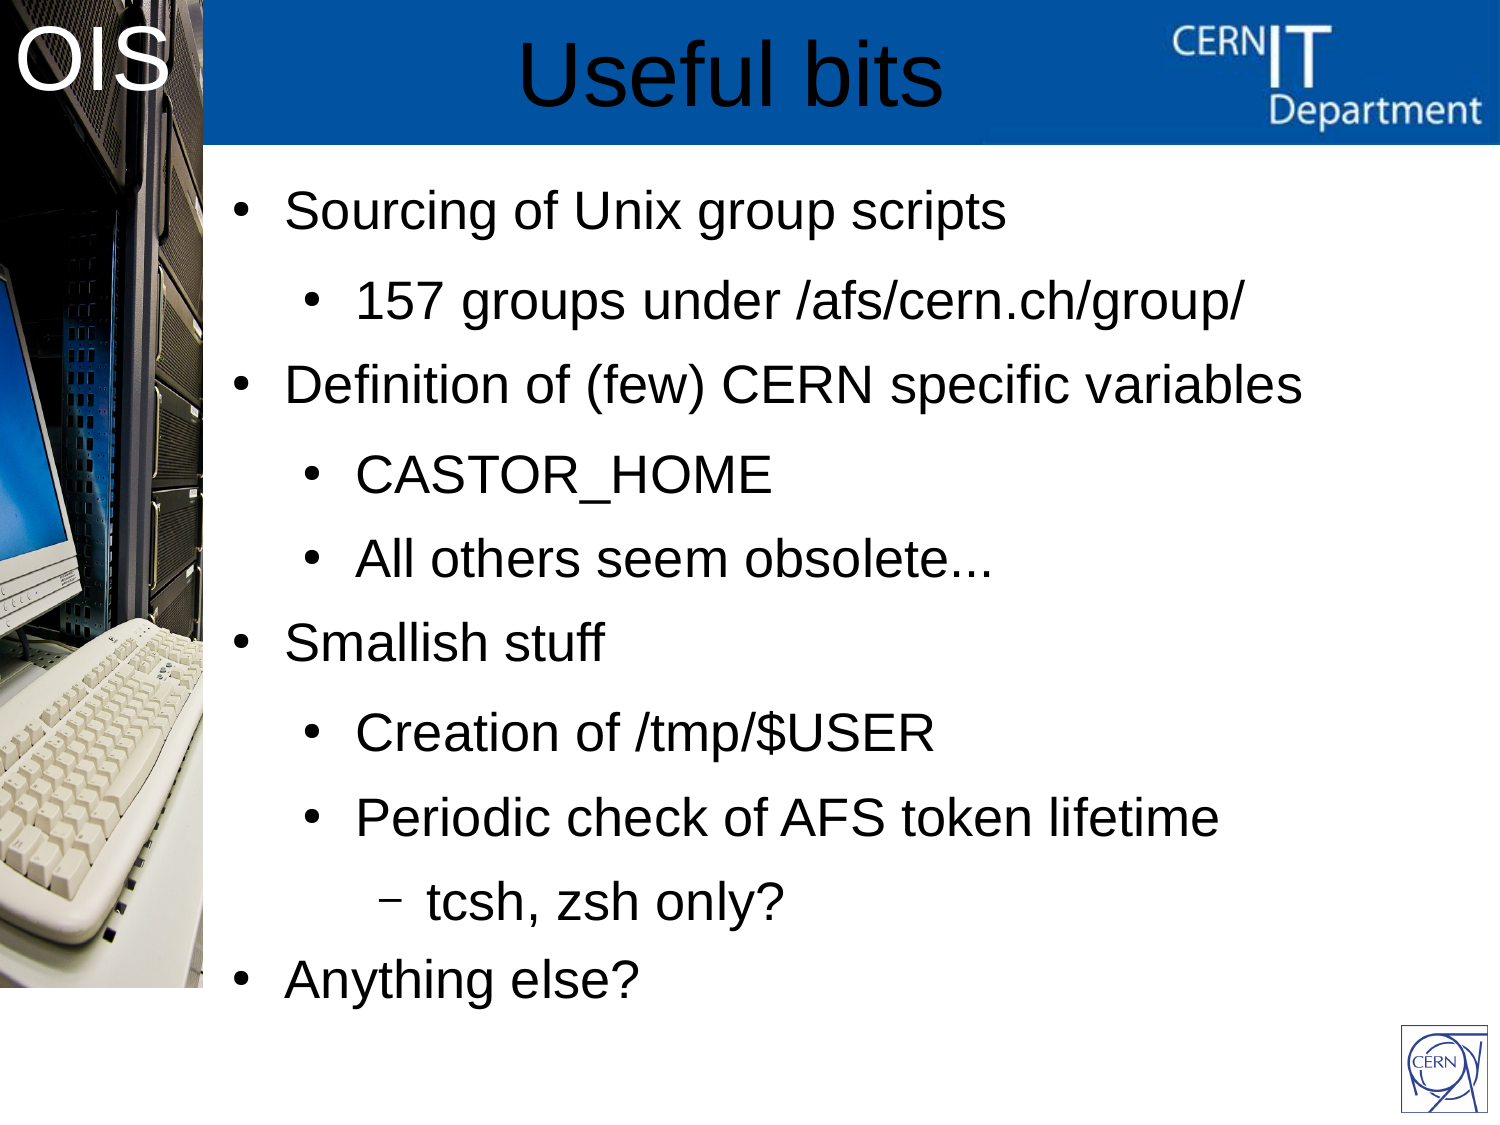

# Useful bits
Sourcing of Unix group scripts
157 groups under /afs/cern.ch/group/
Definition of (few) CERN specific variables
CASTOR_HOME
All others seem obsolete...
Smallish stuff
Creation of /tmp/$USER
Periodic check of AFS token lifetime
tcsh, zsh only?
Anything else?